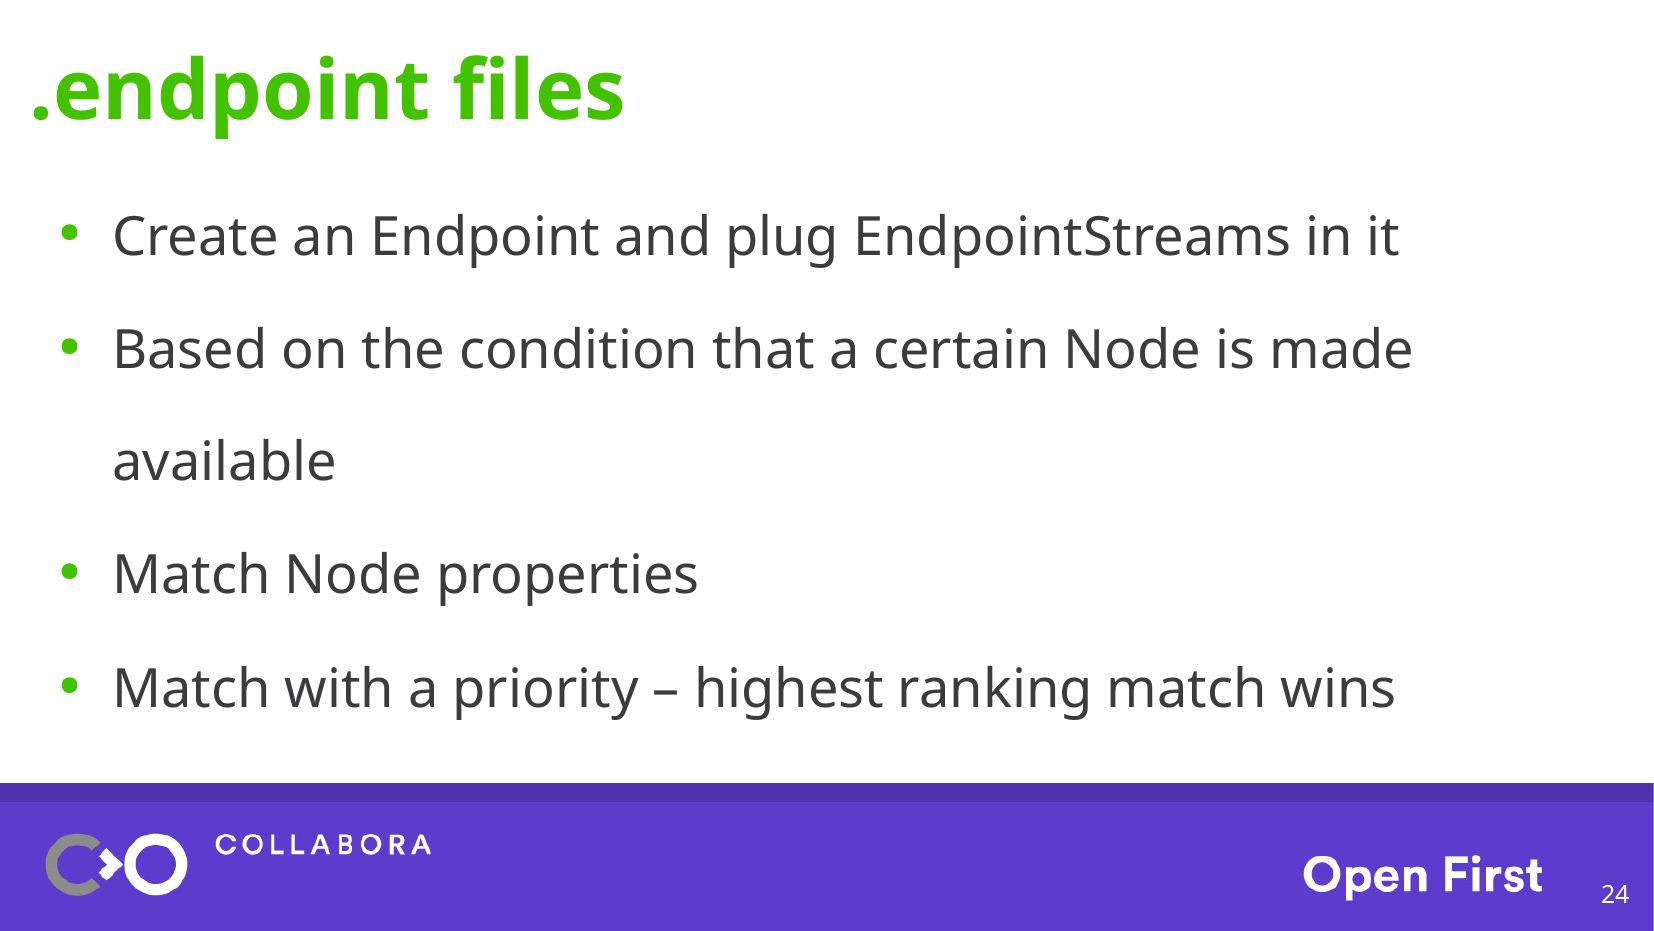

# .endpoint files
Create an Endpoint and plug EndpointStreams in it
Based on the condition that a certain Node is made available
Match Node properties
Match with a priority – highest ranking match wins